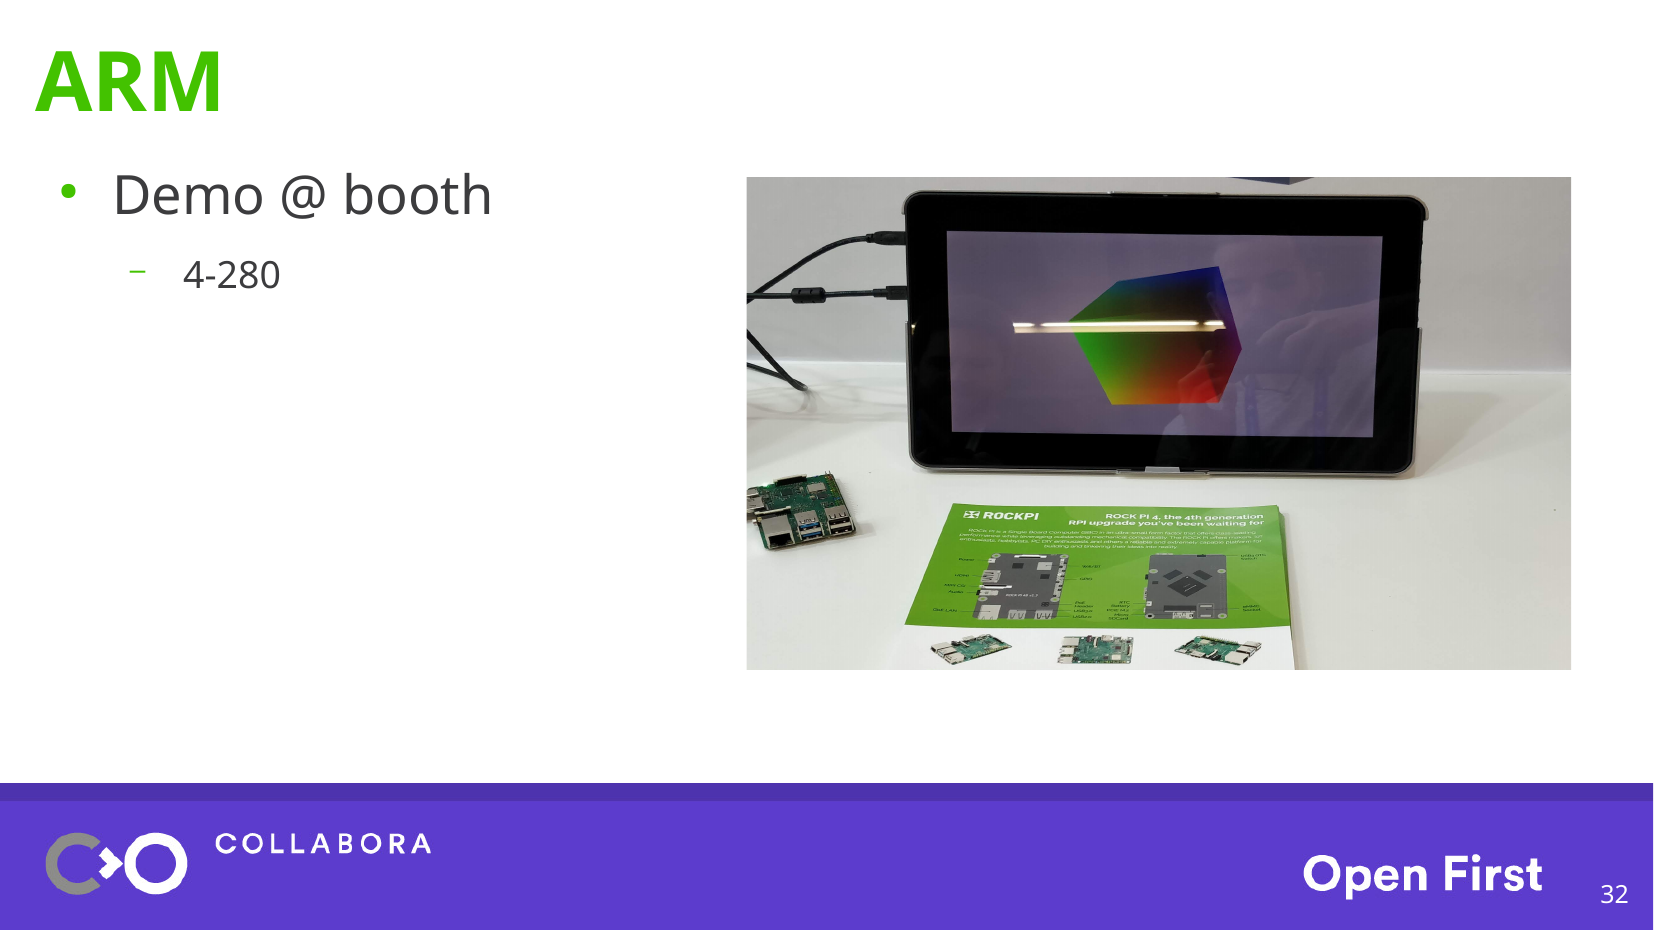

# ARM
Demo @ booth
4-280
32